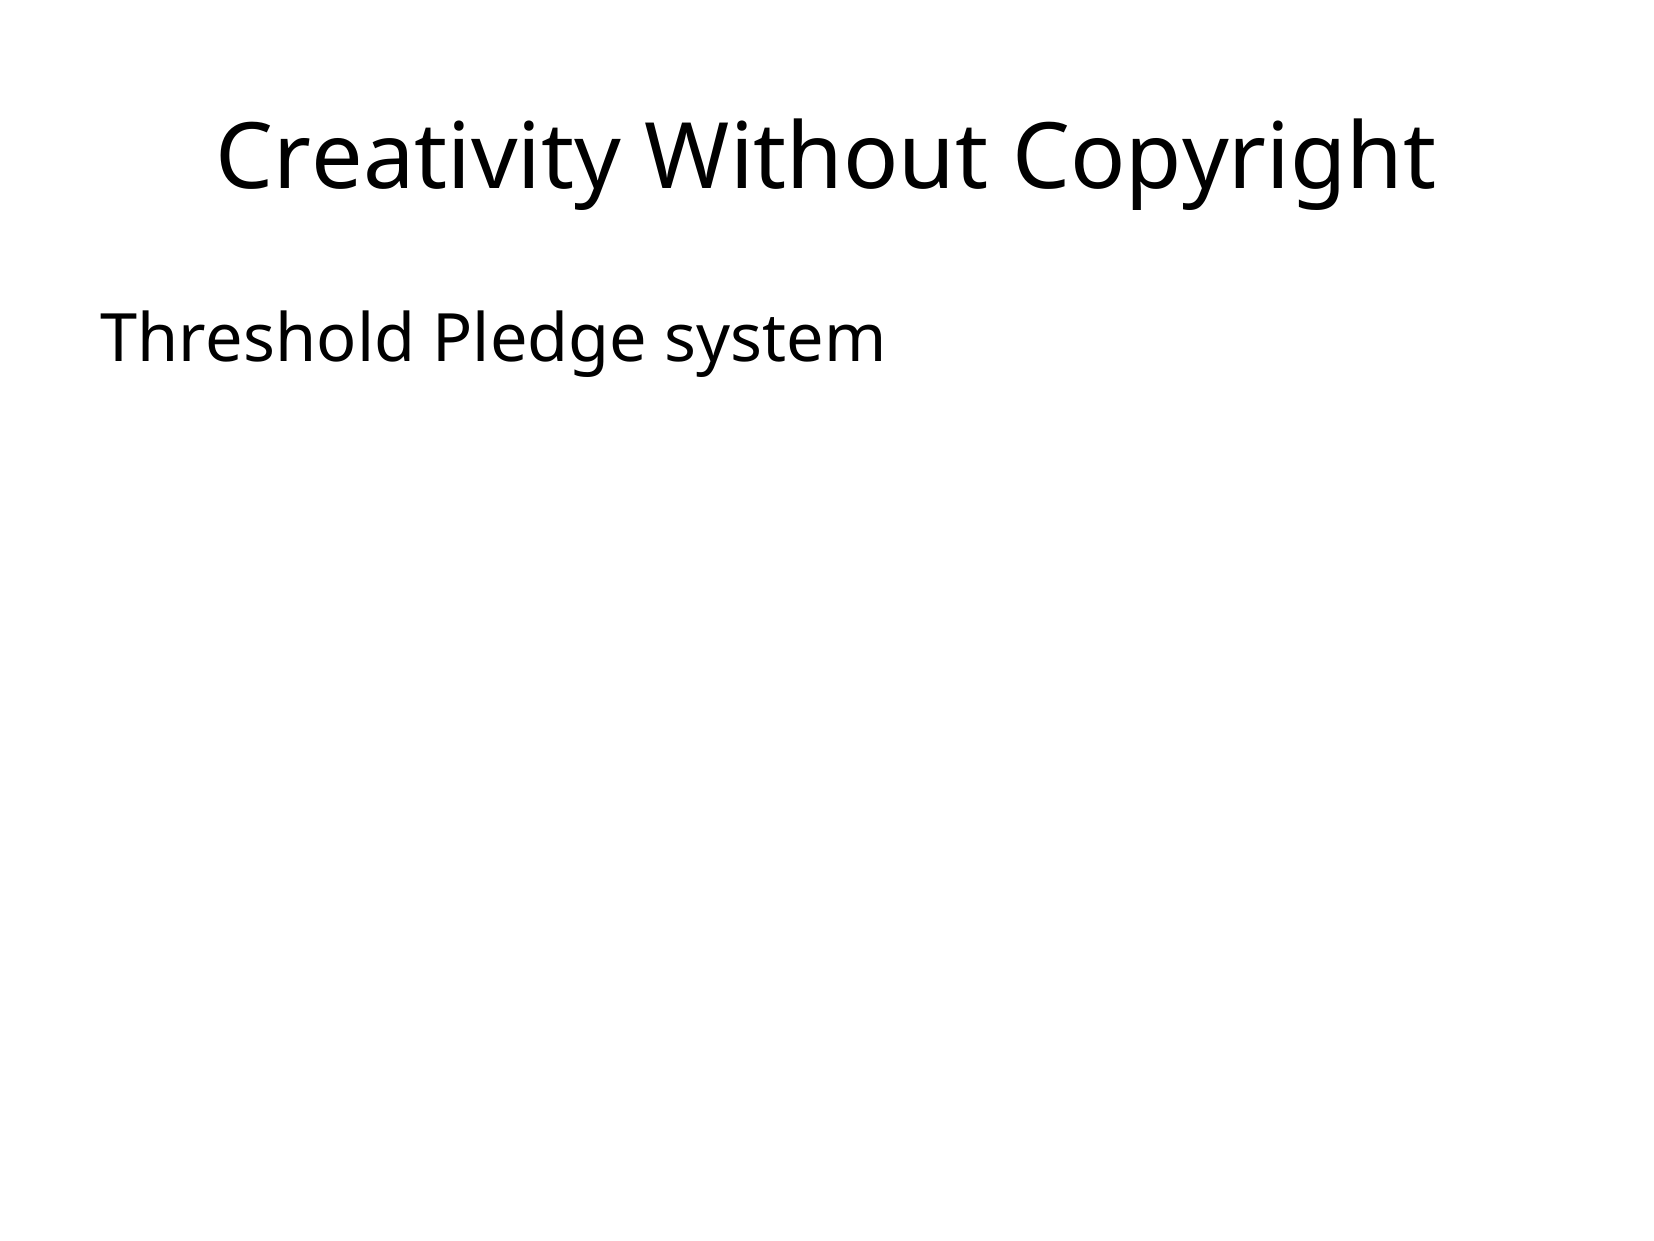

# Creativity Without Copyright
Threshold Pledge system